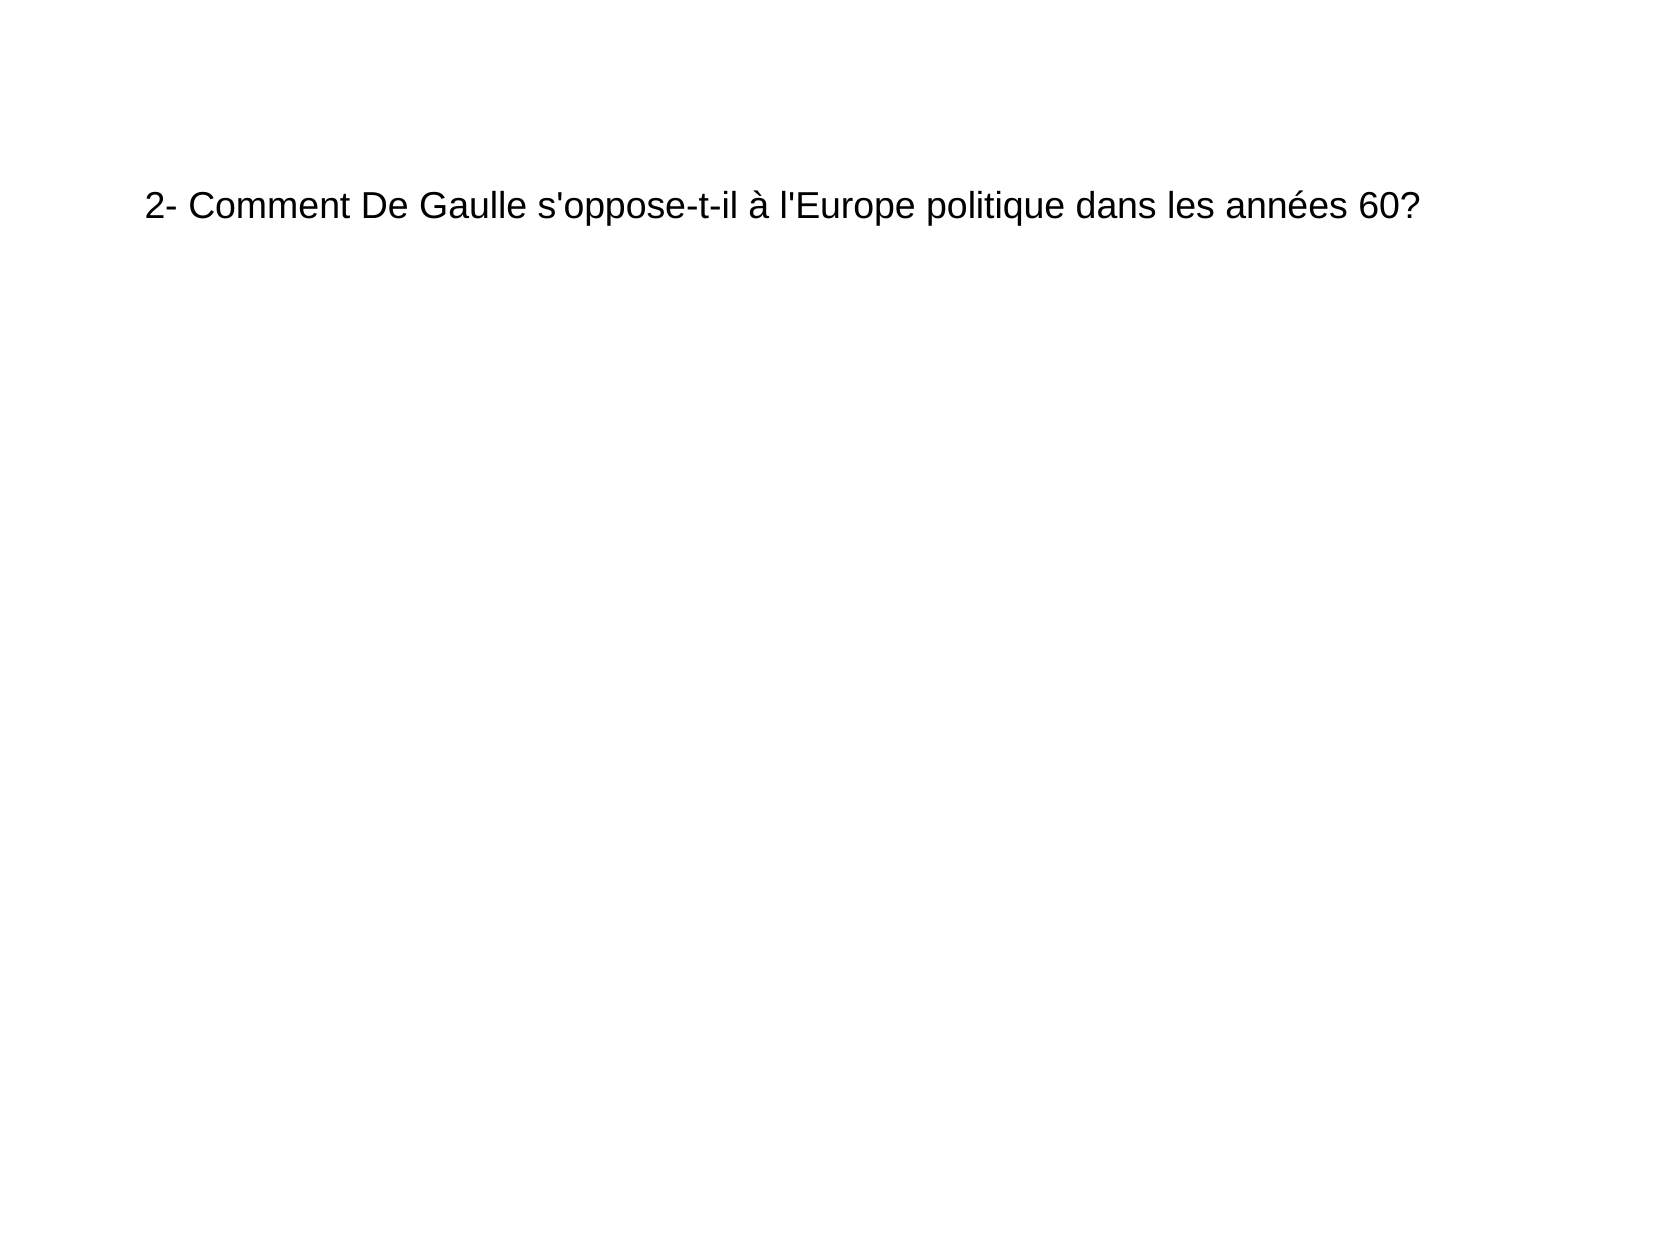

2- Comment De Gaulle s'oppose-t-il à l'Europe politique dans les années 60?